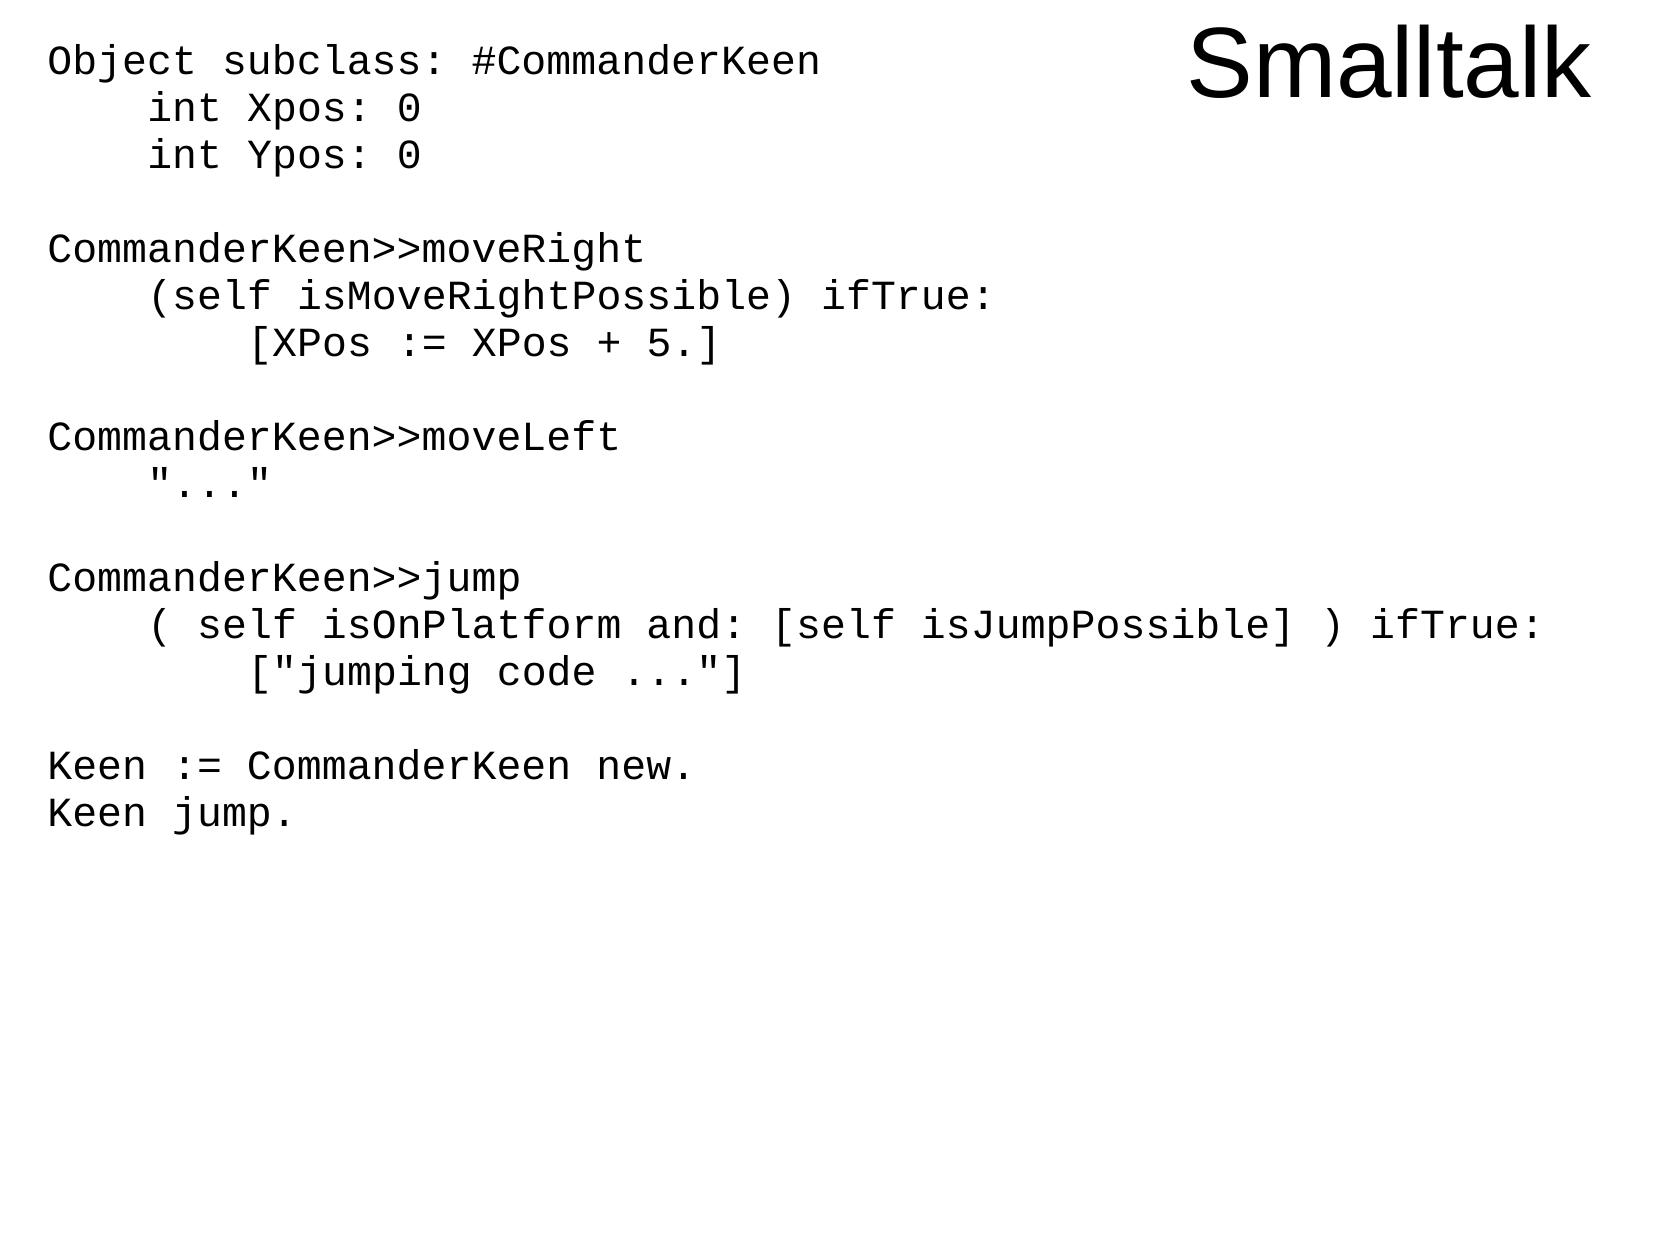

Smalltalk
Object subclass: #CommanderKeen
 int Xpos: 0
 int Ypos: 0
CommanderKeen>>moveRight
 (self isMoveRightPossible) ifTrue:
 [XPos := XPos + 5.]
CommanderKeen>>moveLeft
 "..."
CommanderKeen>>jump
 ( self isOnPlatform and: [self isJumpPossible] ) ifTrue:
 ["jumping code ..."]
Keen := CommanderKeen new.
Keen jump.